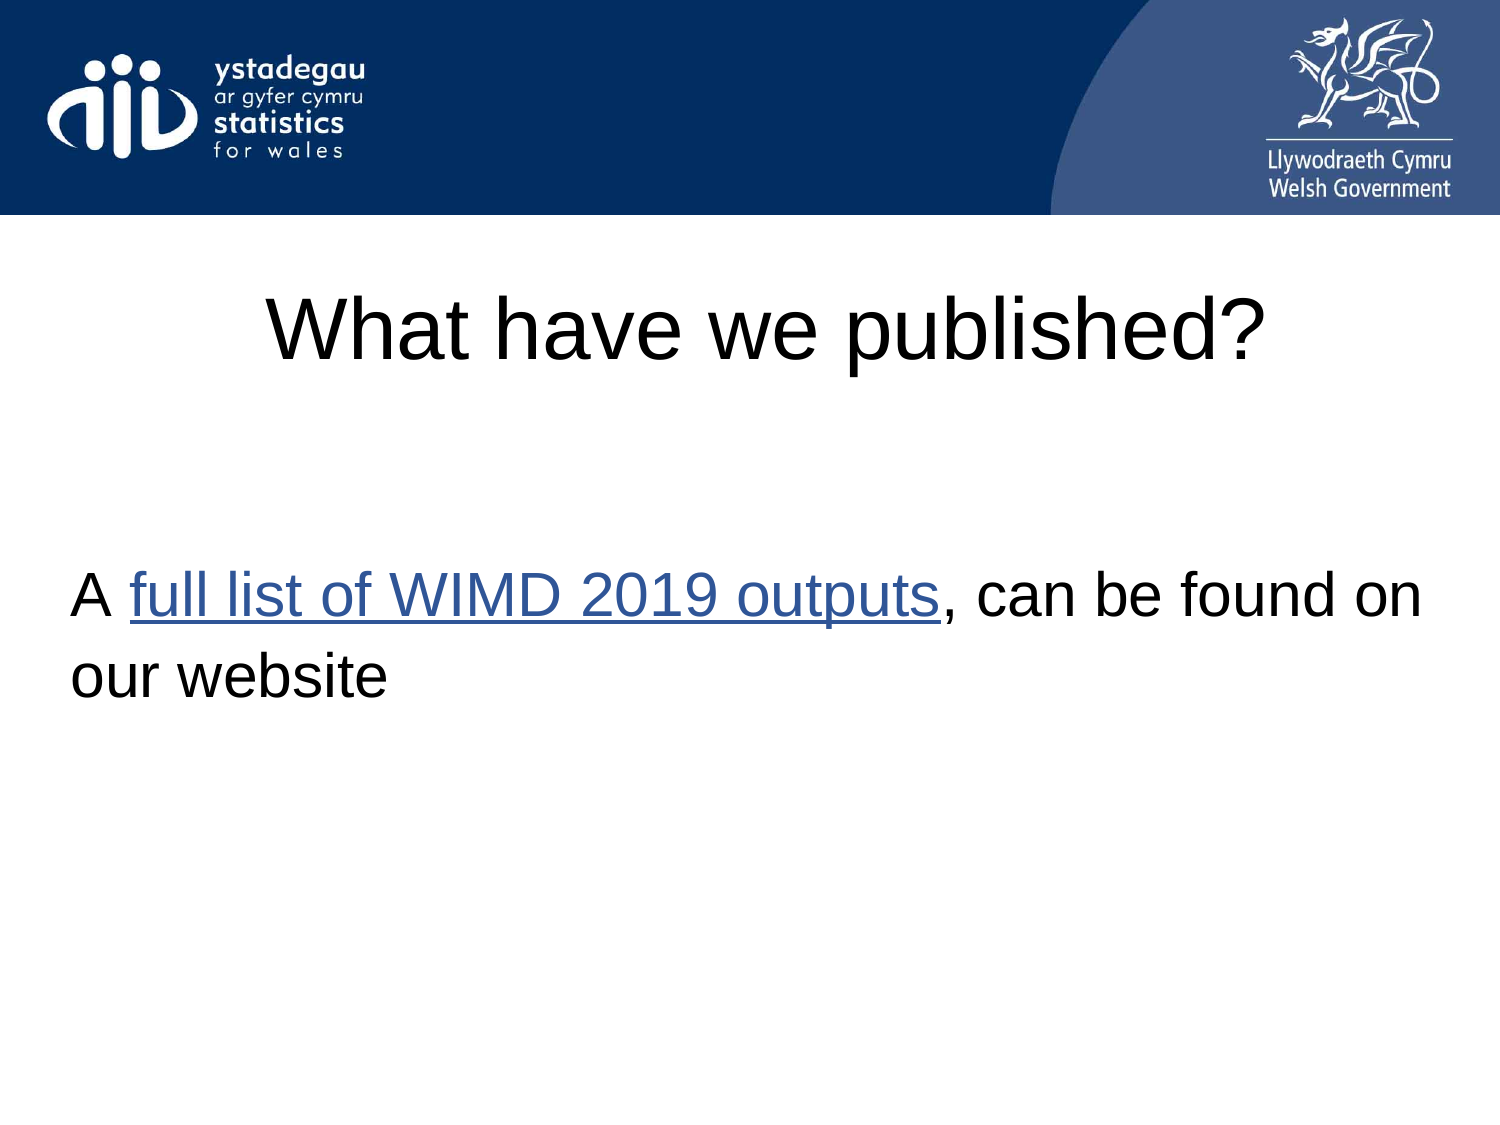

What have we published?
A full list of WIMD 2019 outputs, can be found on our website